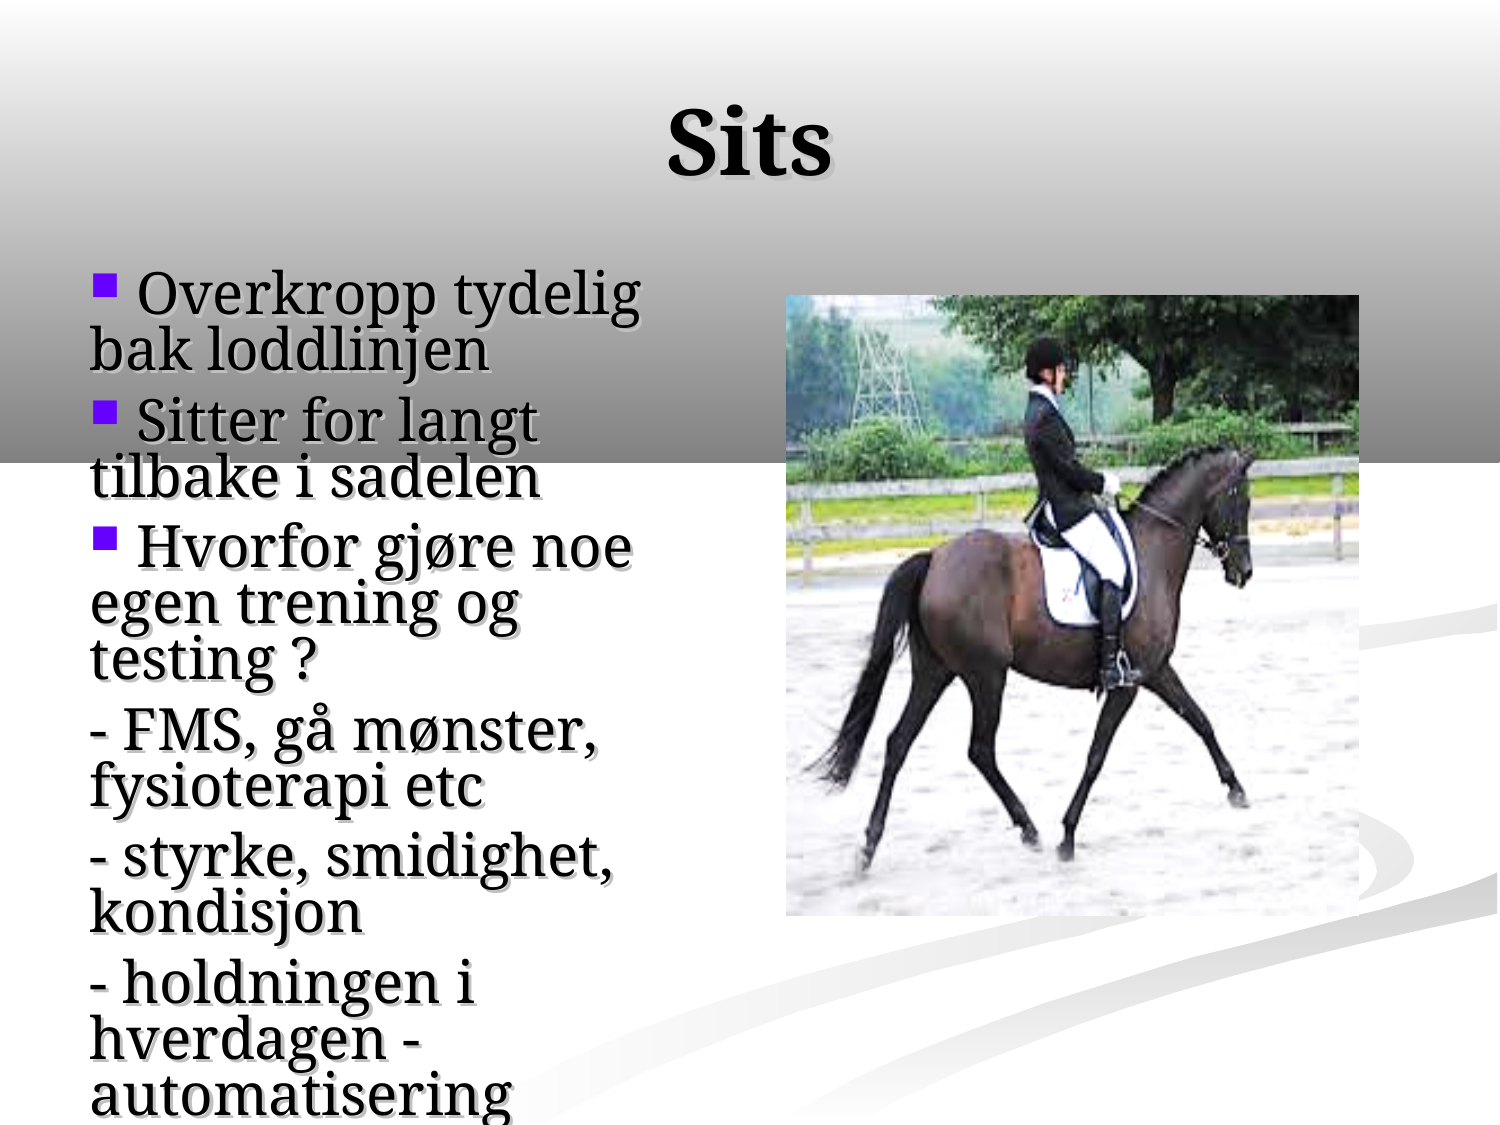

# Sits
 Overkropp tydelig bak loddlinjen
 Sitter for langt tilbake i sadelen
 Hvorfor gjøre noe egen trening og testing ?
- FMS, gå mønster, fysioterapi etc
- styrke, smidighet, kondisjon
- holdningen i hverdagen - automatisering